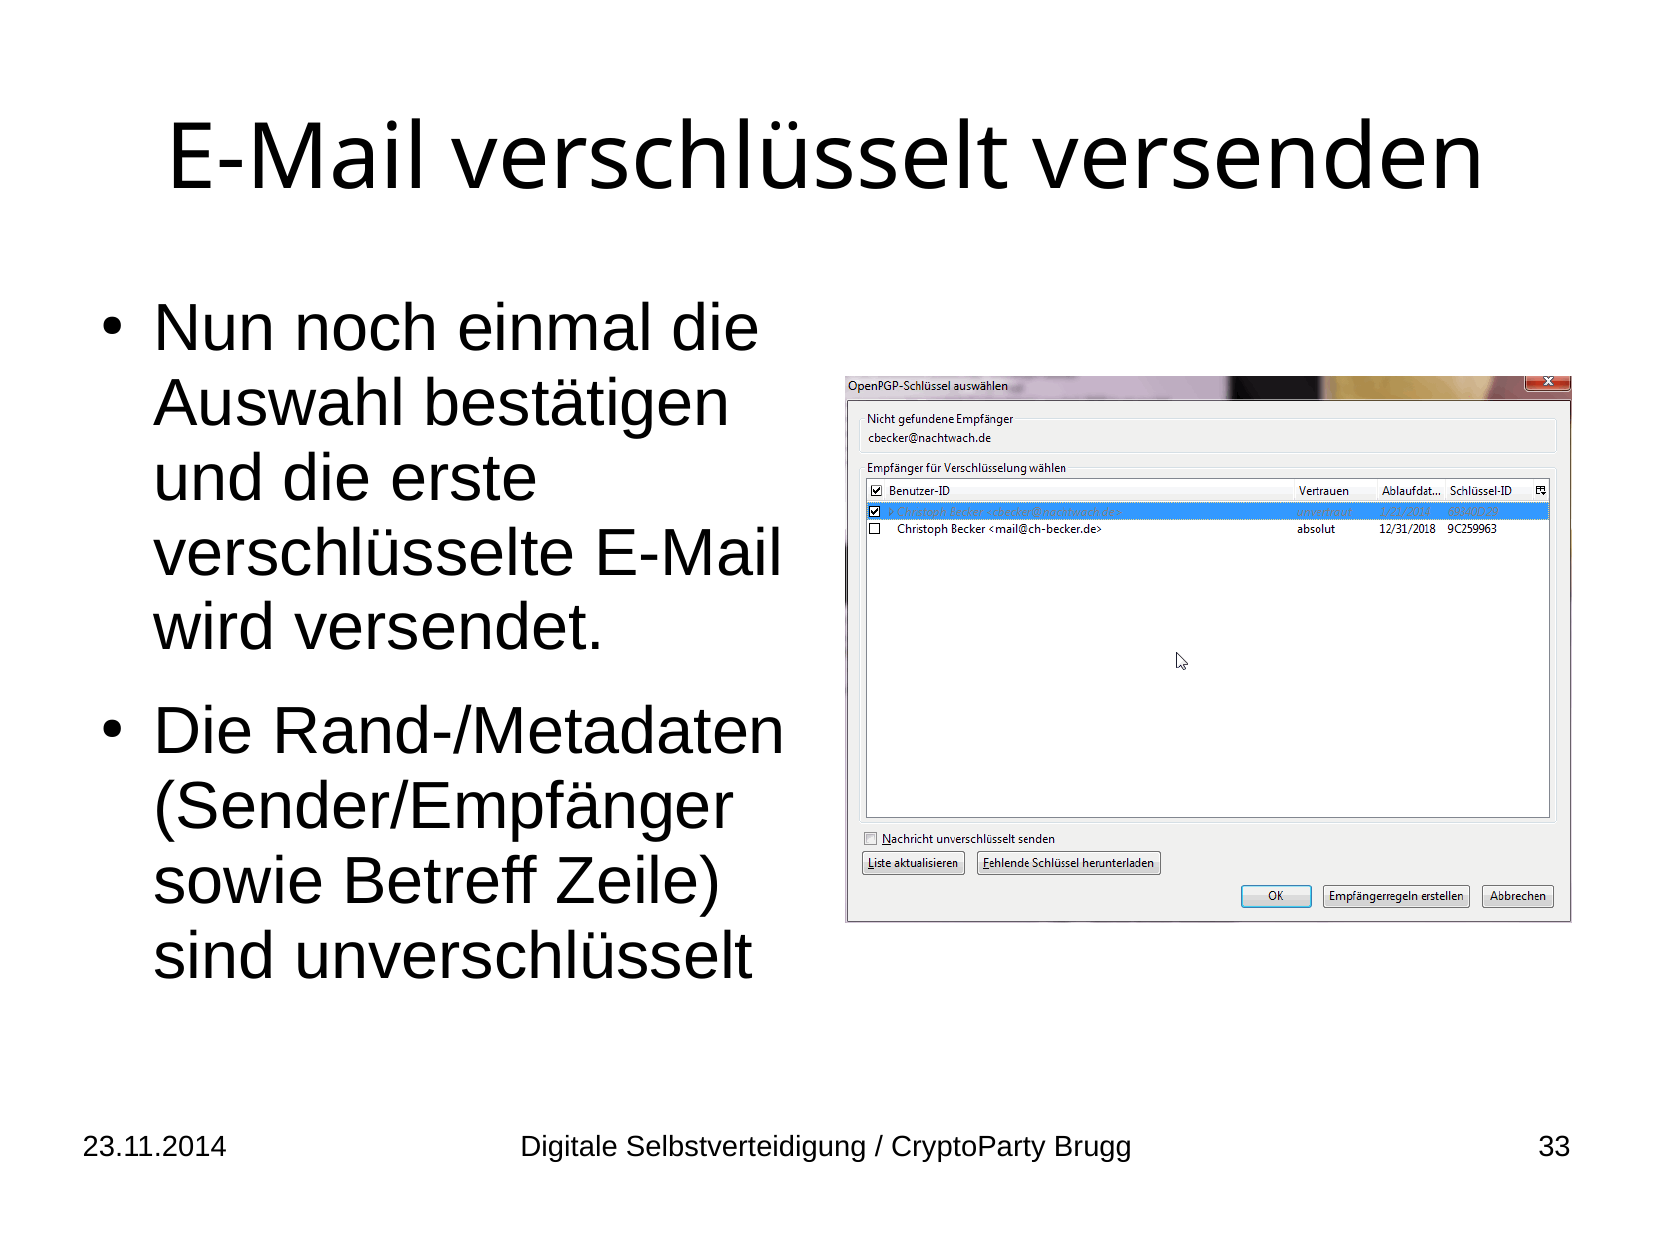

# E-Mail verschlüsselt versenden
Nun noch einmal die Auswahl bestätigen und die erste verschlüsselte E-Mail wird versendet.
Die Rand-/Metadaten (Sender/Empfänger sowie Betreff Zeile) sind unverschlüsselt
23.11.2014
Digitale Selbstverteidigung / CryptoParty Brugg
33